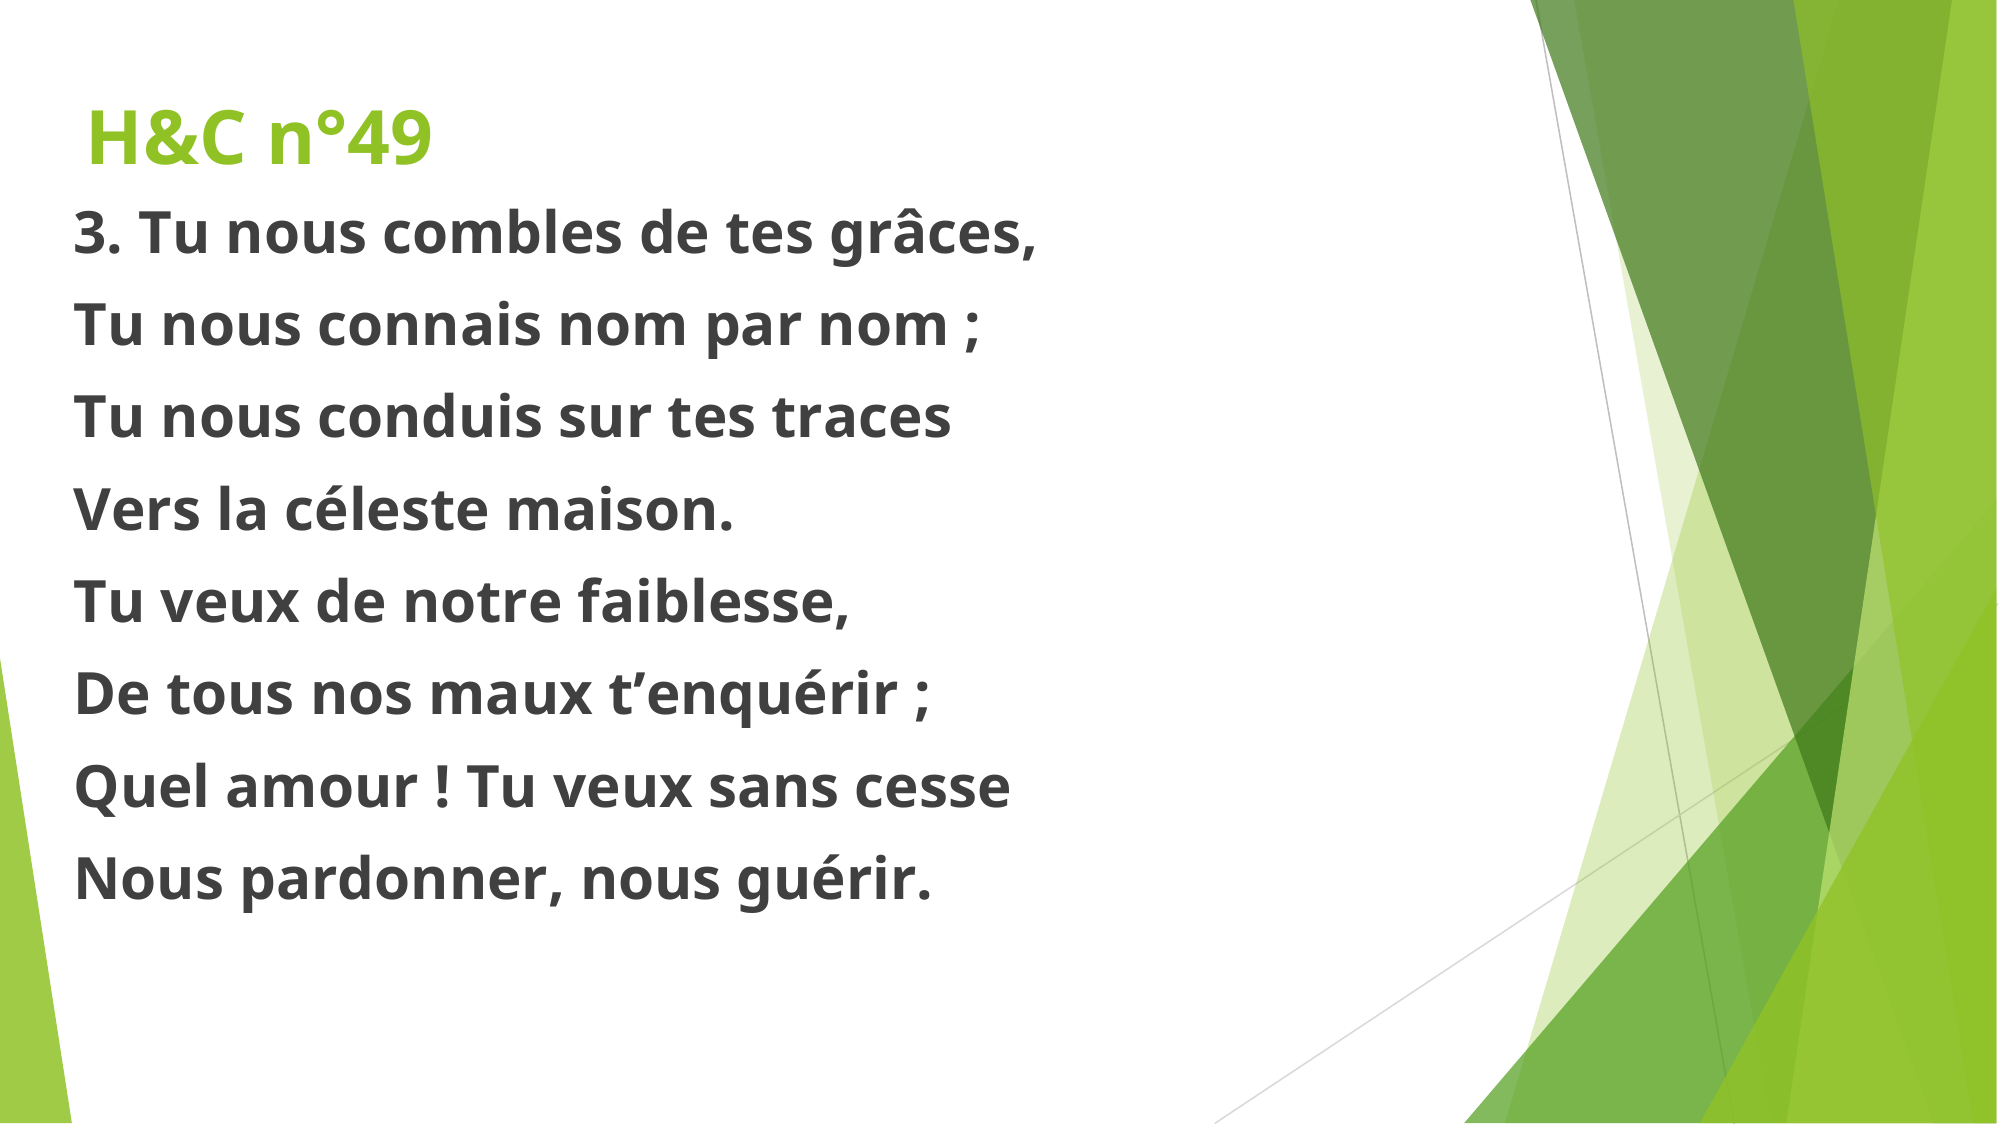

H&C n°49
3. Tu nous combles de tes grâces,
Tu nous connais nom par nom ;
Tu nous conduis sur tes traces
Vers la céleste maison.
Tu veux de notre faiblesse,
De tous nos maux t’enquérir ;
Quel amour ! Tu veux sans cesse
Nous pardonner, nous guérir.